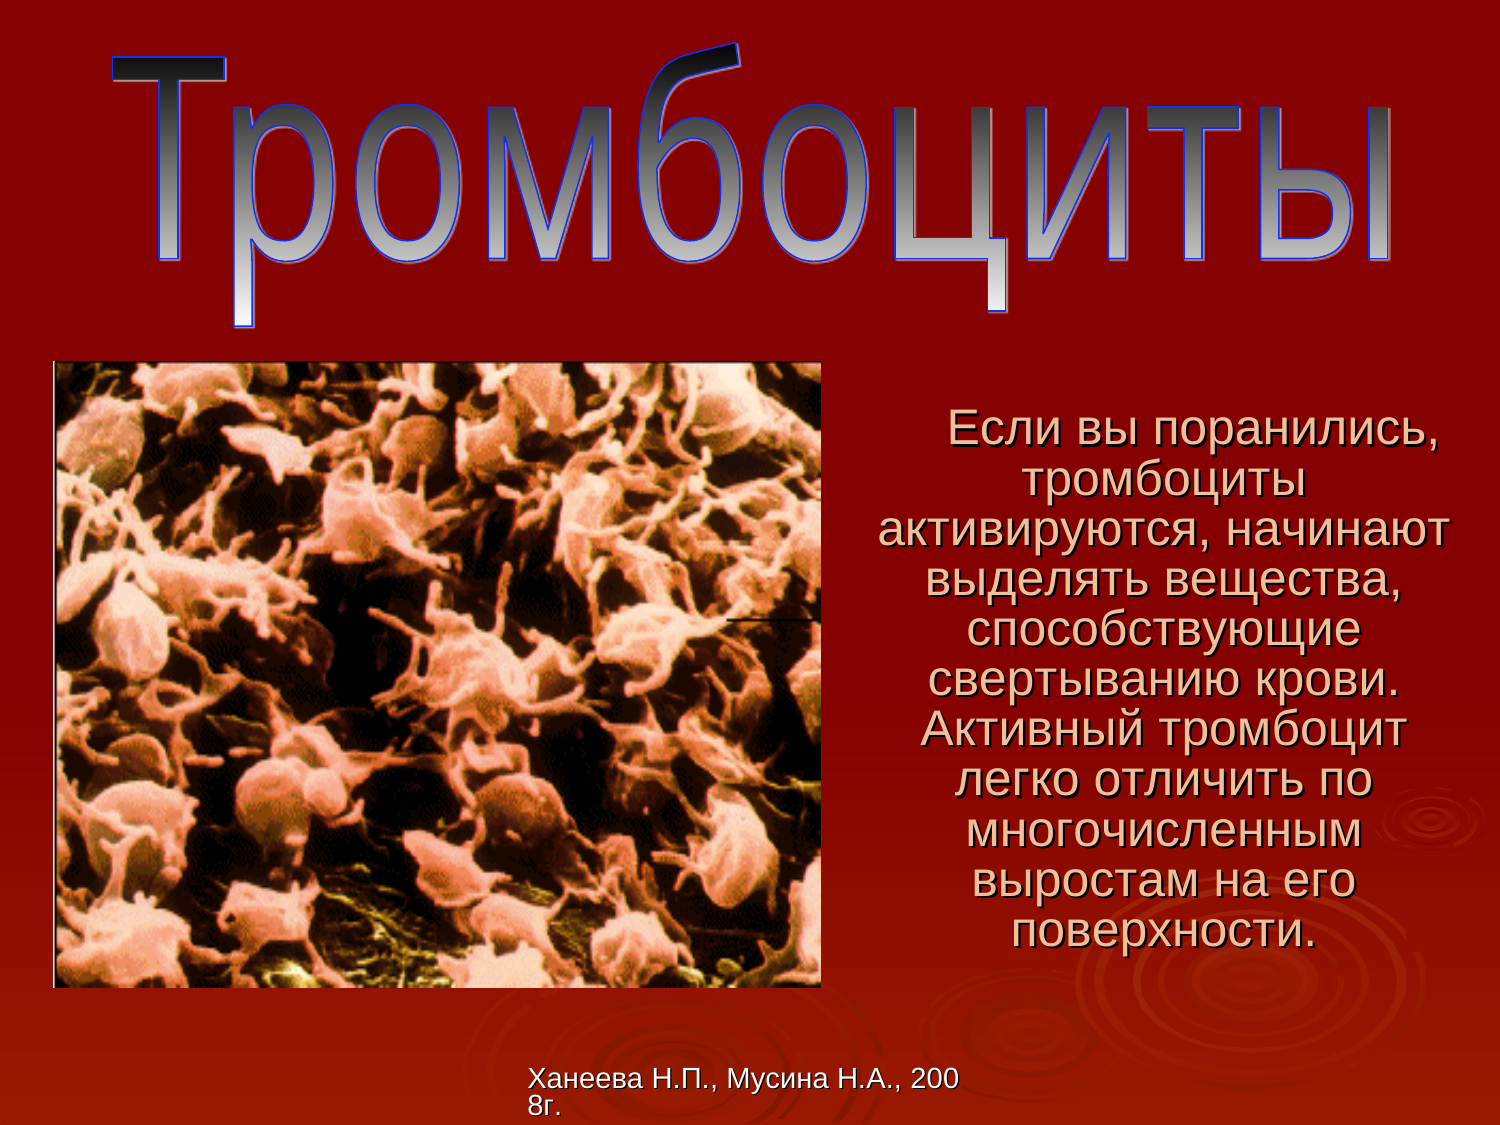

Тромбоциты
# Если вы поранились, тромбоциты активируются, начинают выделять вещества, способствующие свертыванию крови. Активный тромбоцит легко отличить по многочисленным выростам на его поверхности.
Ханеева Н.П., Мусина Н.А., 2008г.